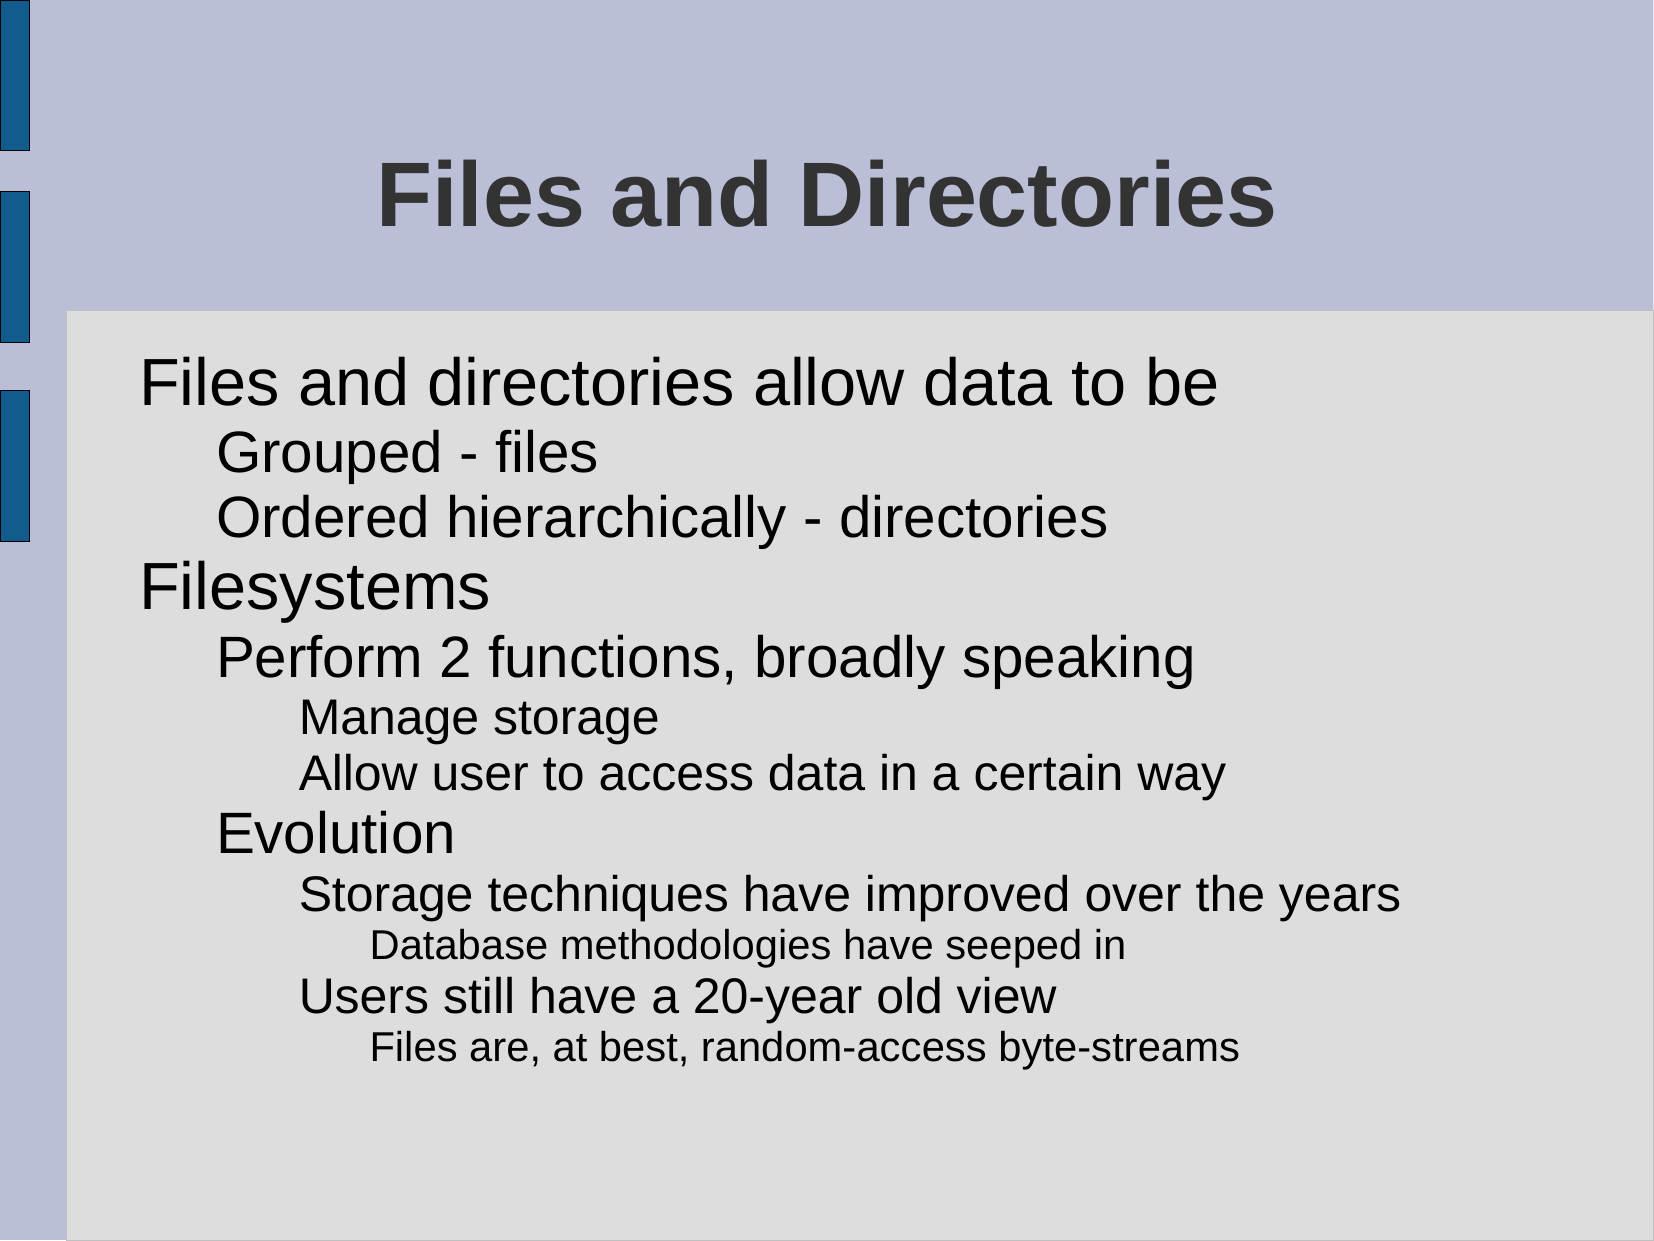

# Files and Directories
Files and directories allow data to be
Grouped - files
Ordered hierarchically - directories
Filesystems
Perform 2 functions, broadly speaking
Manage storage
Allow user to access data in a certain way
Evolution
Storage techniques have improved over the years
Database methodologies have seeped in
Users still have a 20-year old view
Files are, at best, random-access byte-streams